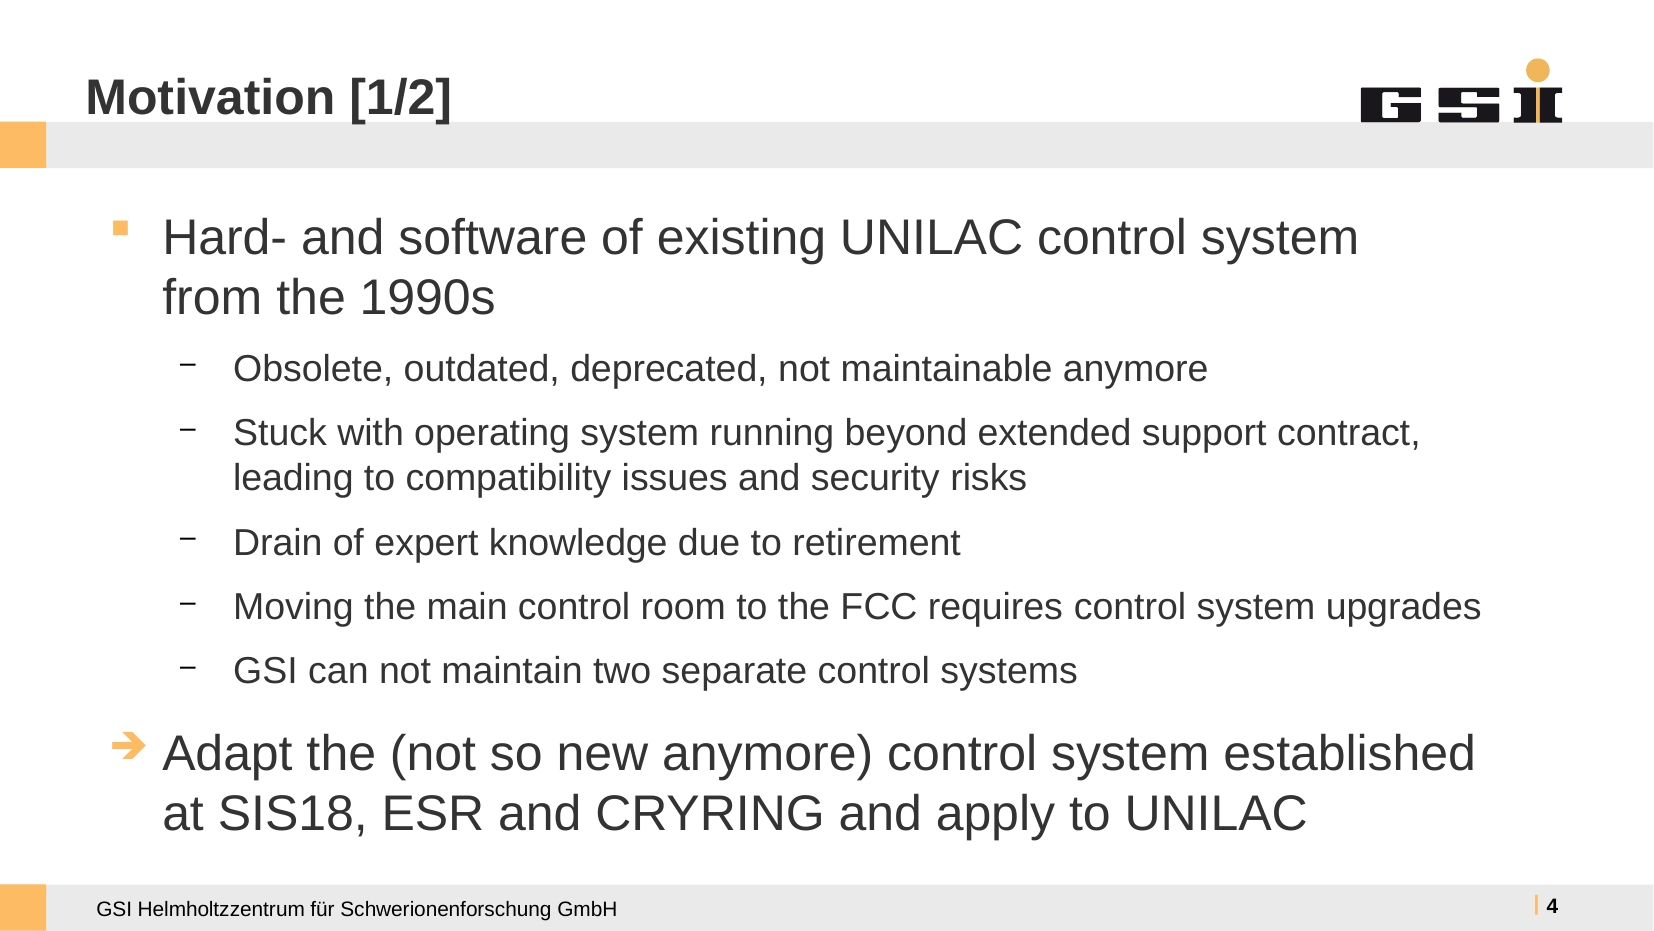

# Motivation [1/2]
Hard- and software of existing UNILAC control system
from the 1990s
Obsolete, outdated, deprecated, not maintainable anymore
Stuck with operating system running beyond extended support contract,
leading to compatibility issues and security risks
Drain of expert knowledge due to retirement
Moving the main control room to the FCC requires control system upgrades
GSI can not maintain two separate control systems
Adapt the (not so new anymore) control system established
at SIS18, ESR and CRYRING and apply to UNILAC